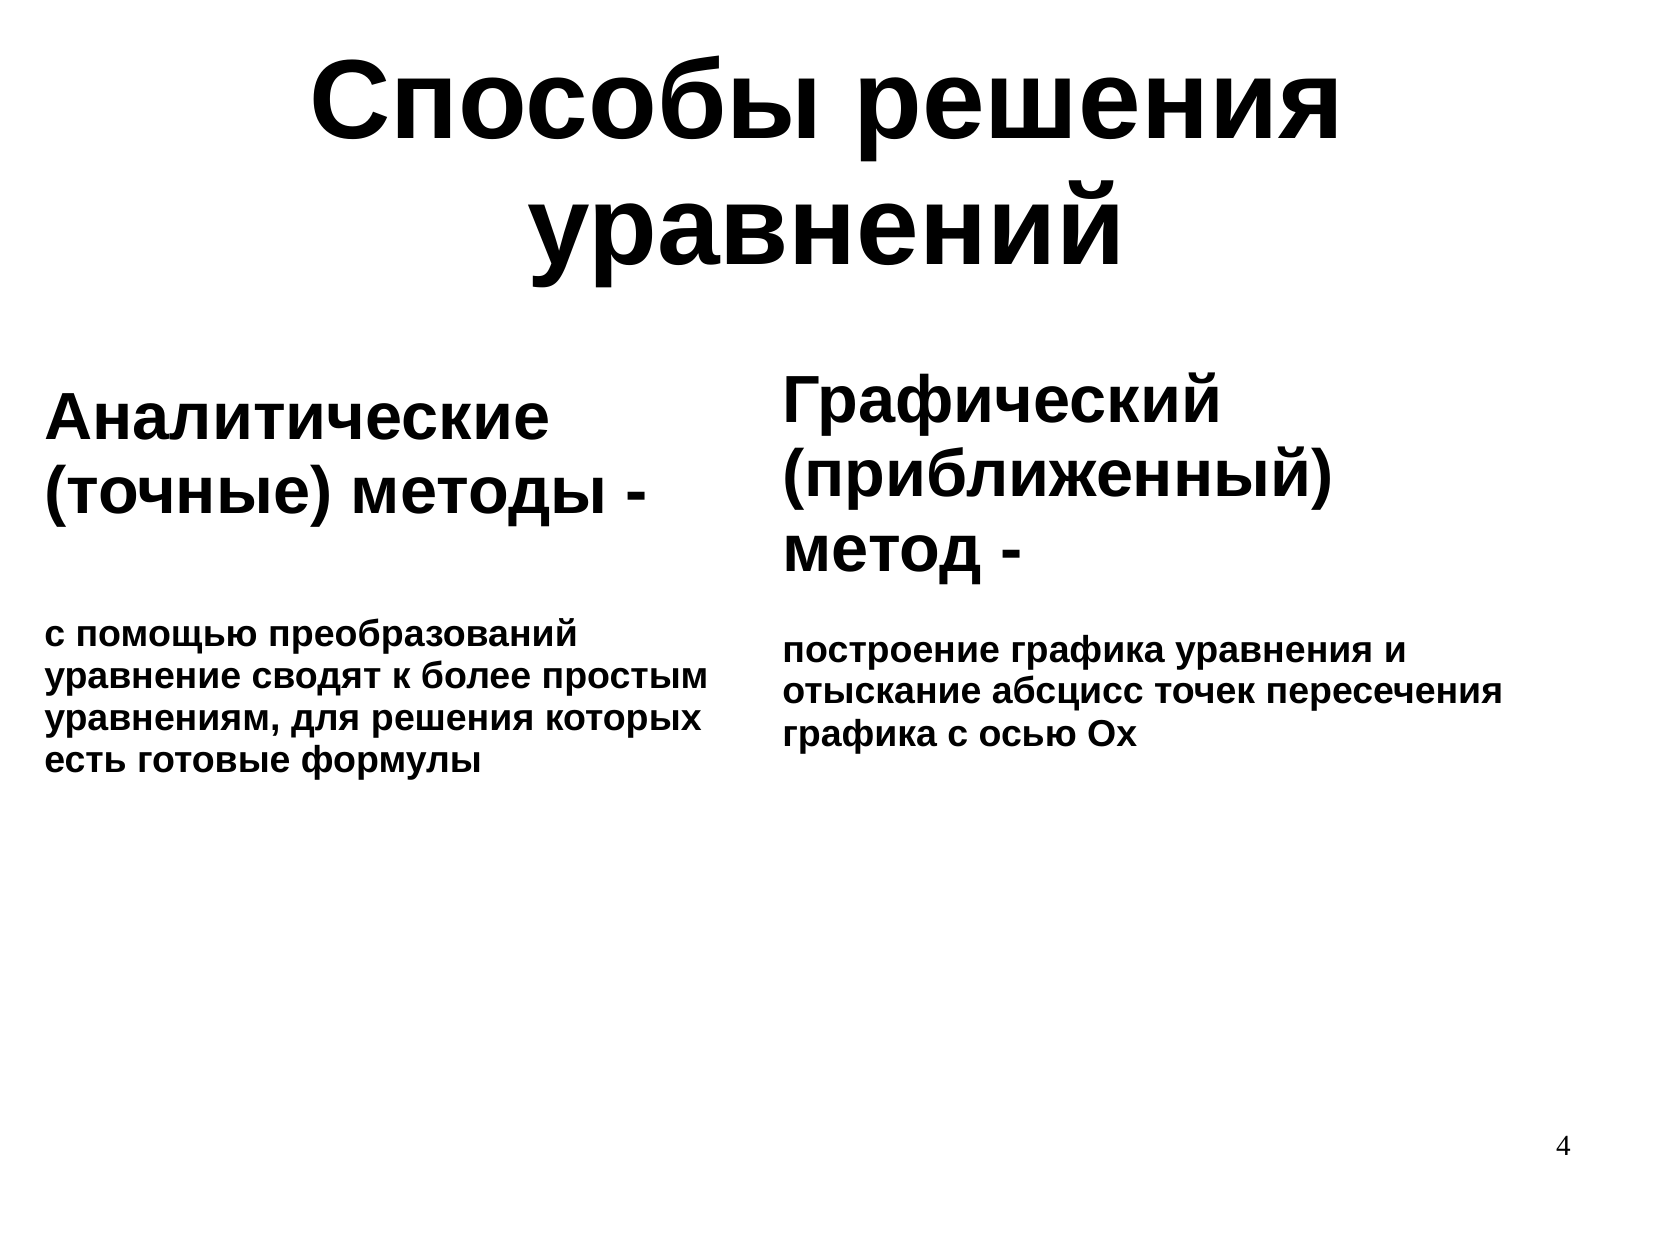

Способы решения уравнений
Графический (приближенный) метод -
построение графика уравнения и отыскание абсцисс точек пересечения графика с осью Ох
Аналитические (точные) методы -
с помощью преобразований уравнение сводят к более простым уравнениям, для решения которых есть готовые формулы
4